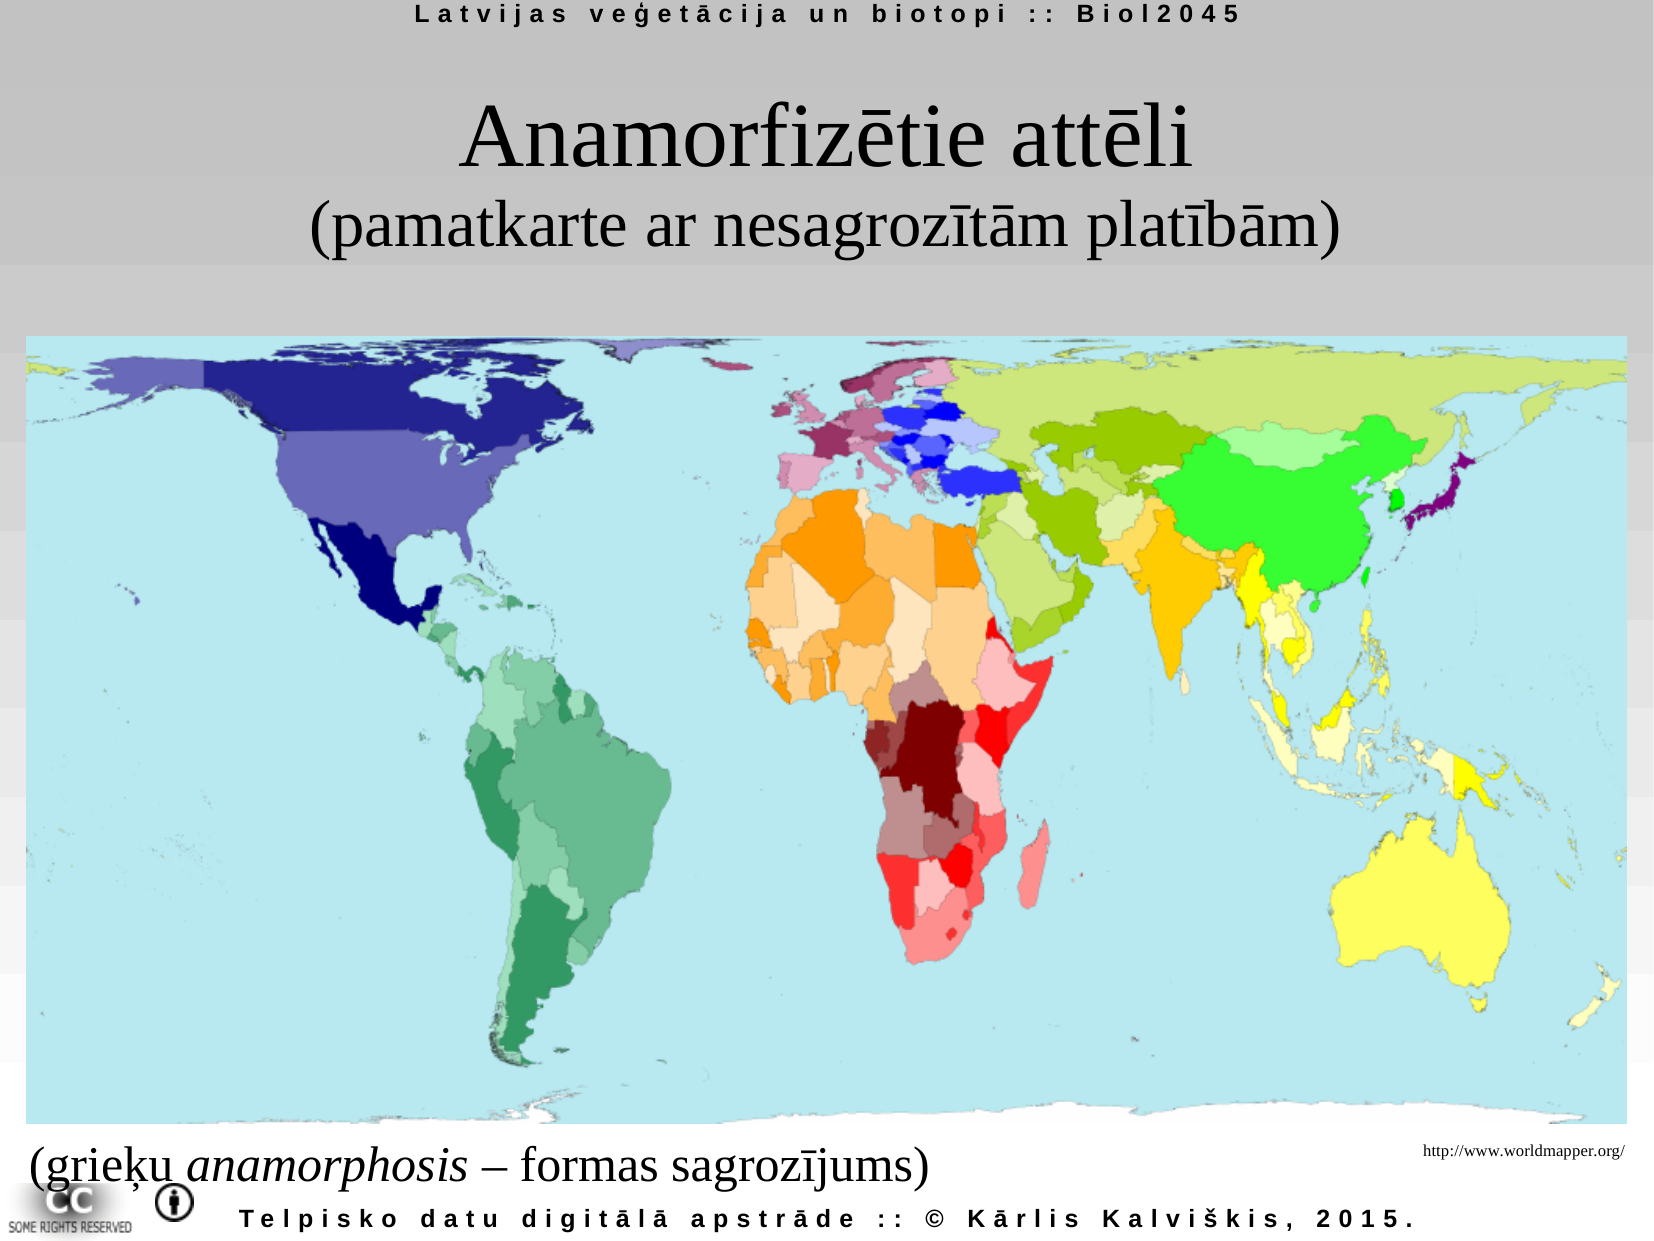

# Anamorfizētie attēli (pamatkarte ar nesagrozītām platībām)
(grieķu anamorphosis – formas sagrozījums)
http://www.worldmapper.org/